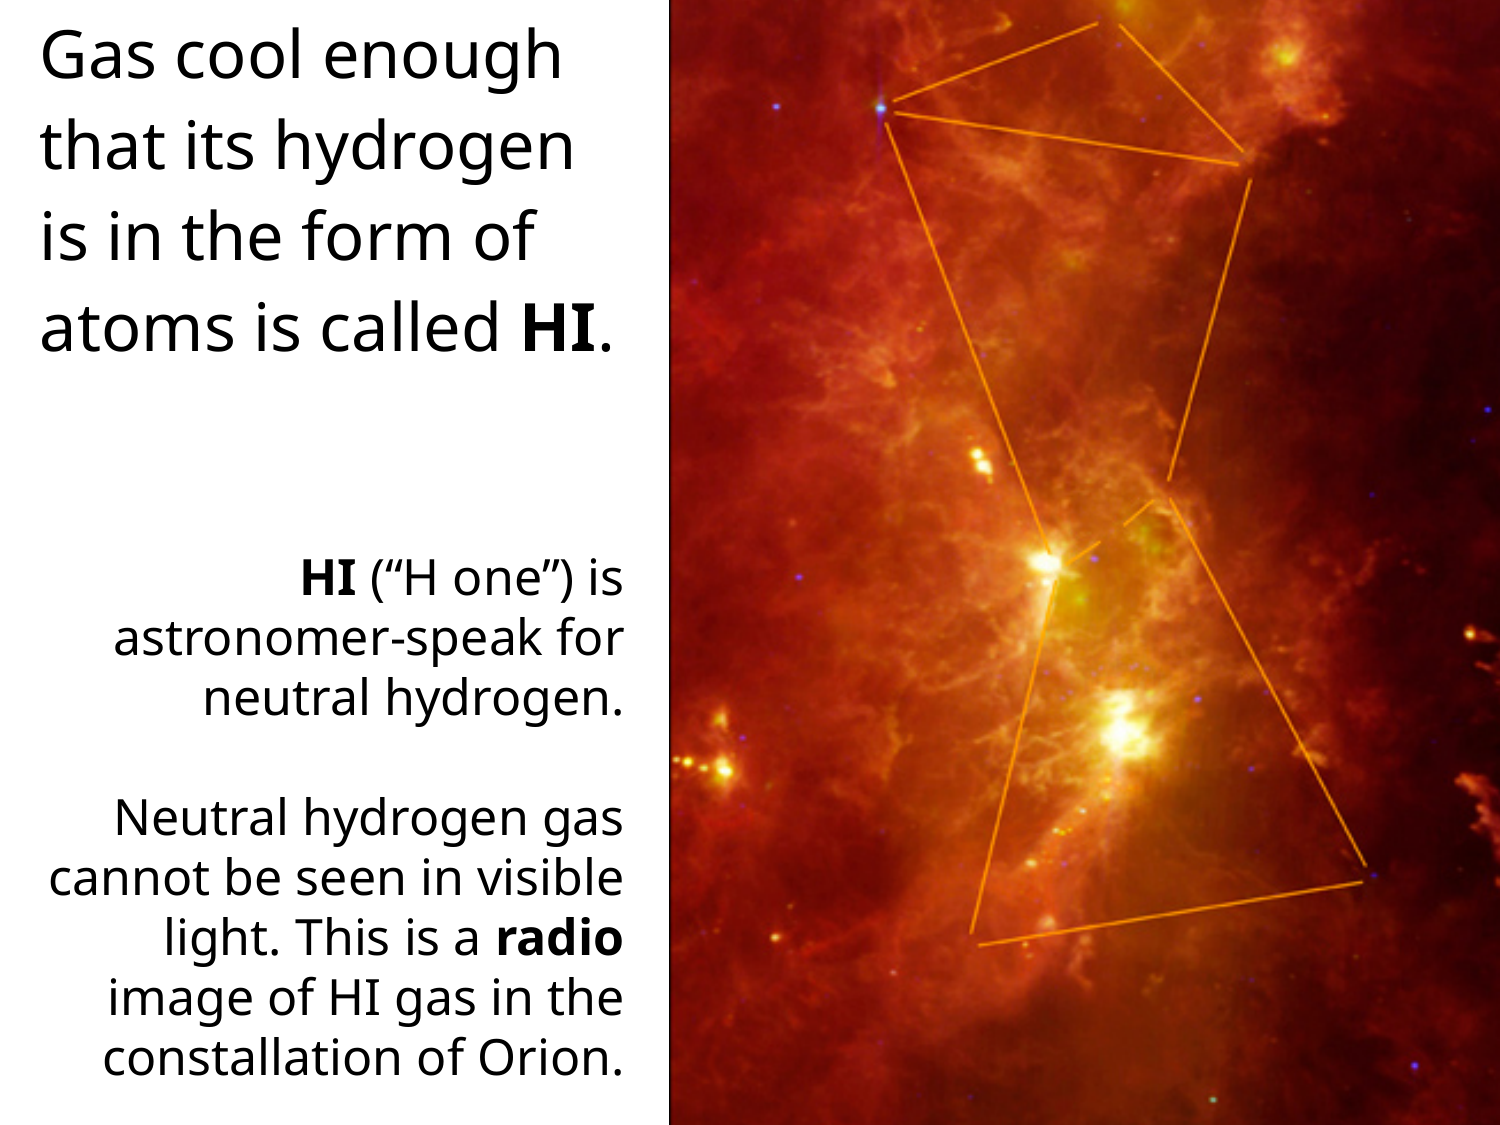

Gas cool enough that its hydrogen is in the form of atoms is called HI.
HI (“H one”) is astronomer-speak for neutral hydrogen.
Neutral hydrogen gas cannot be seen in visible light. This is a radio image of HI gas in the constallation of Orion.